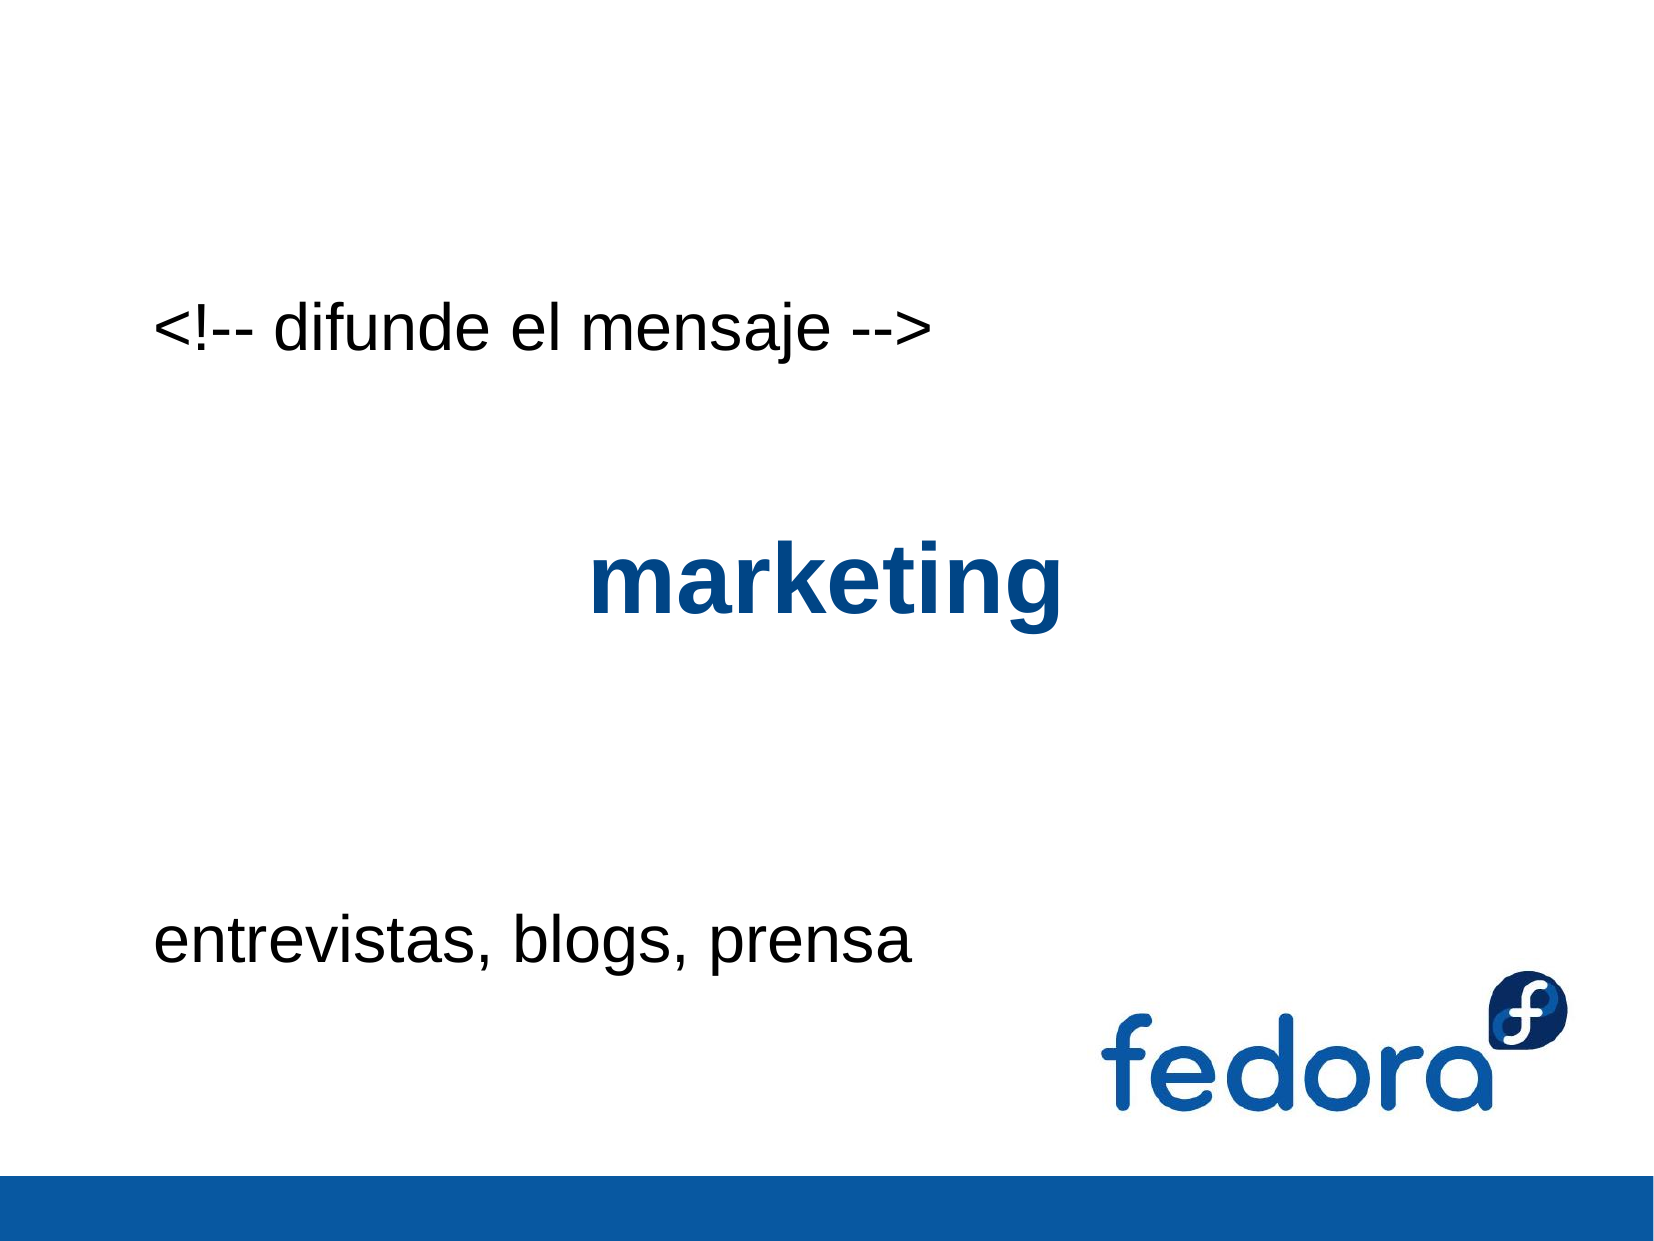

# marketing
<!-- difunde el mensaje -->
entrevistas, blogs, prensa